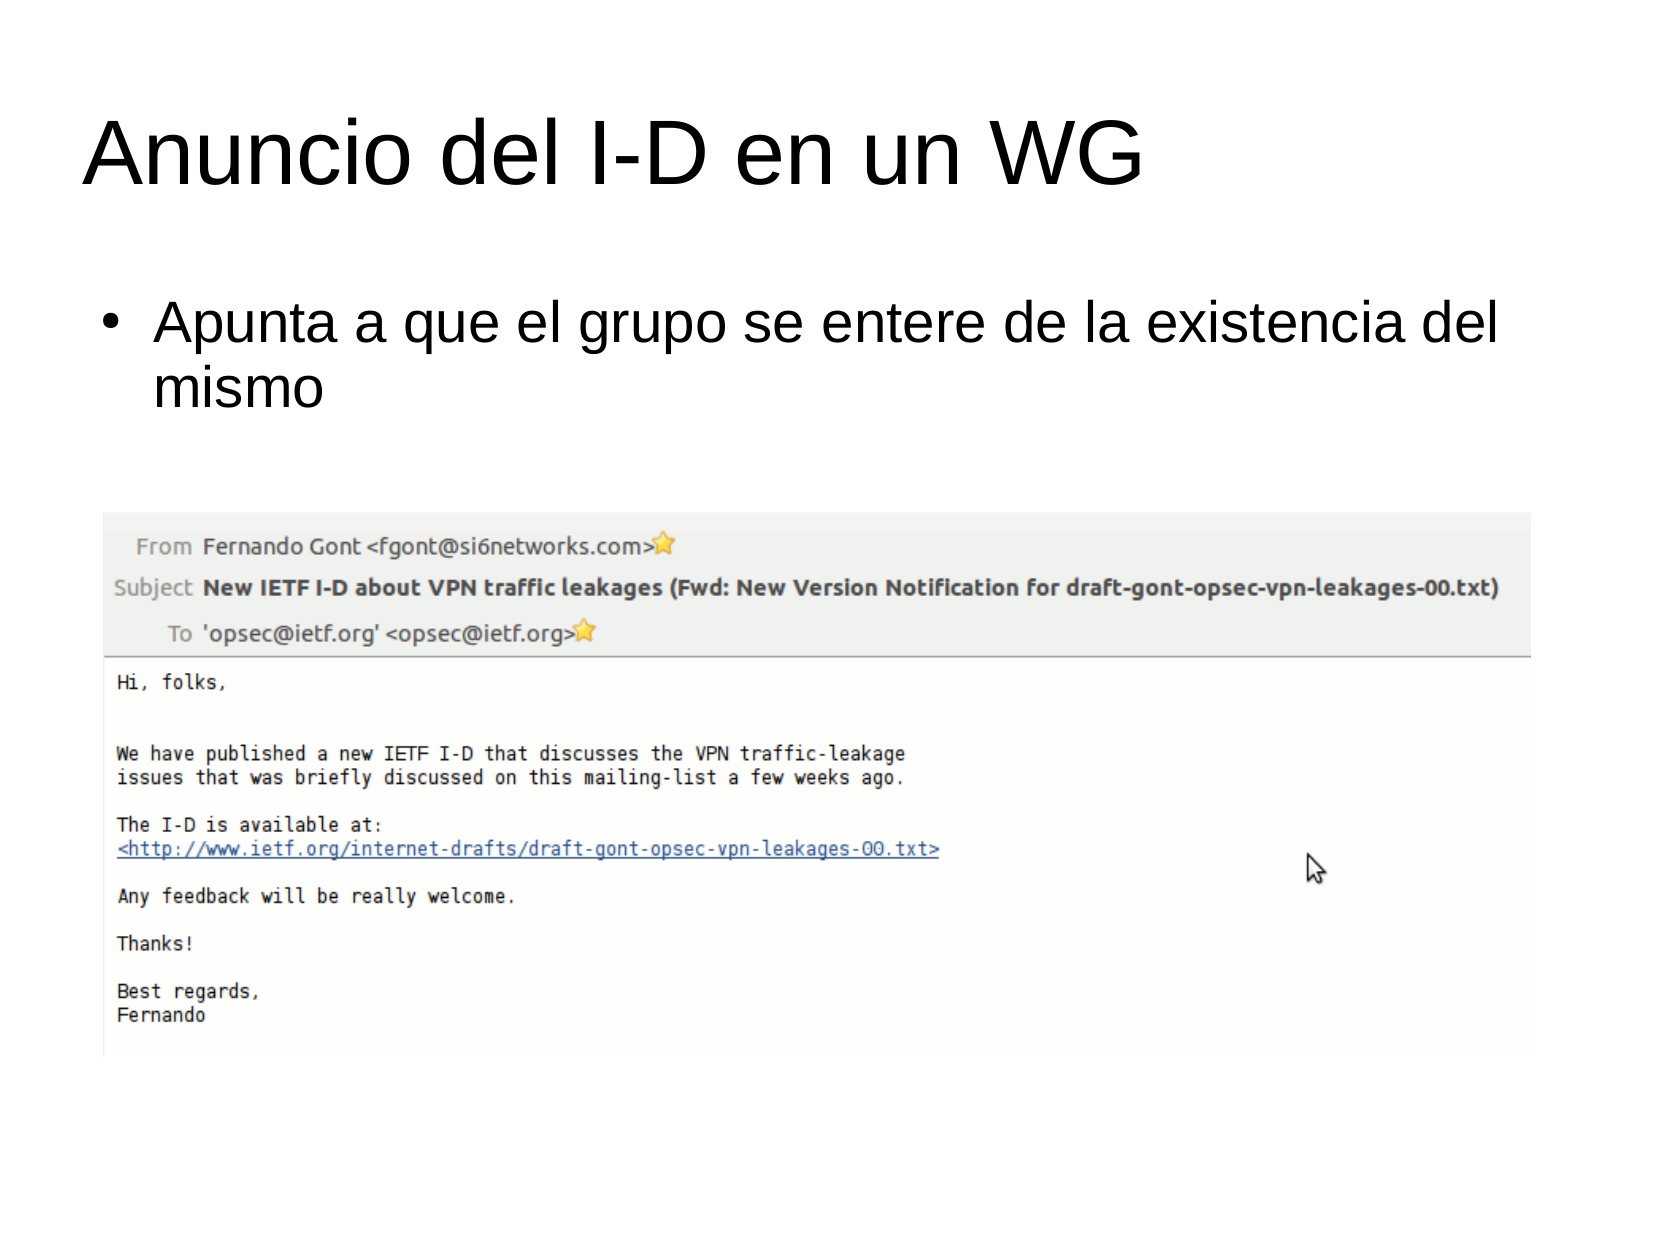

# Anuncio del I-D en un WG
Apunta a que el grupo se entere de la existencia del mismo